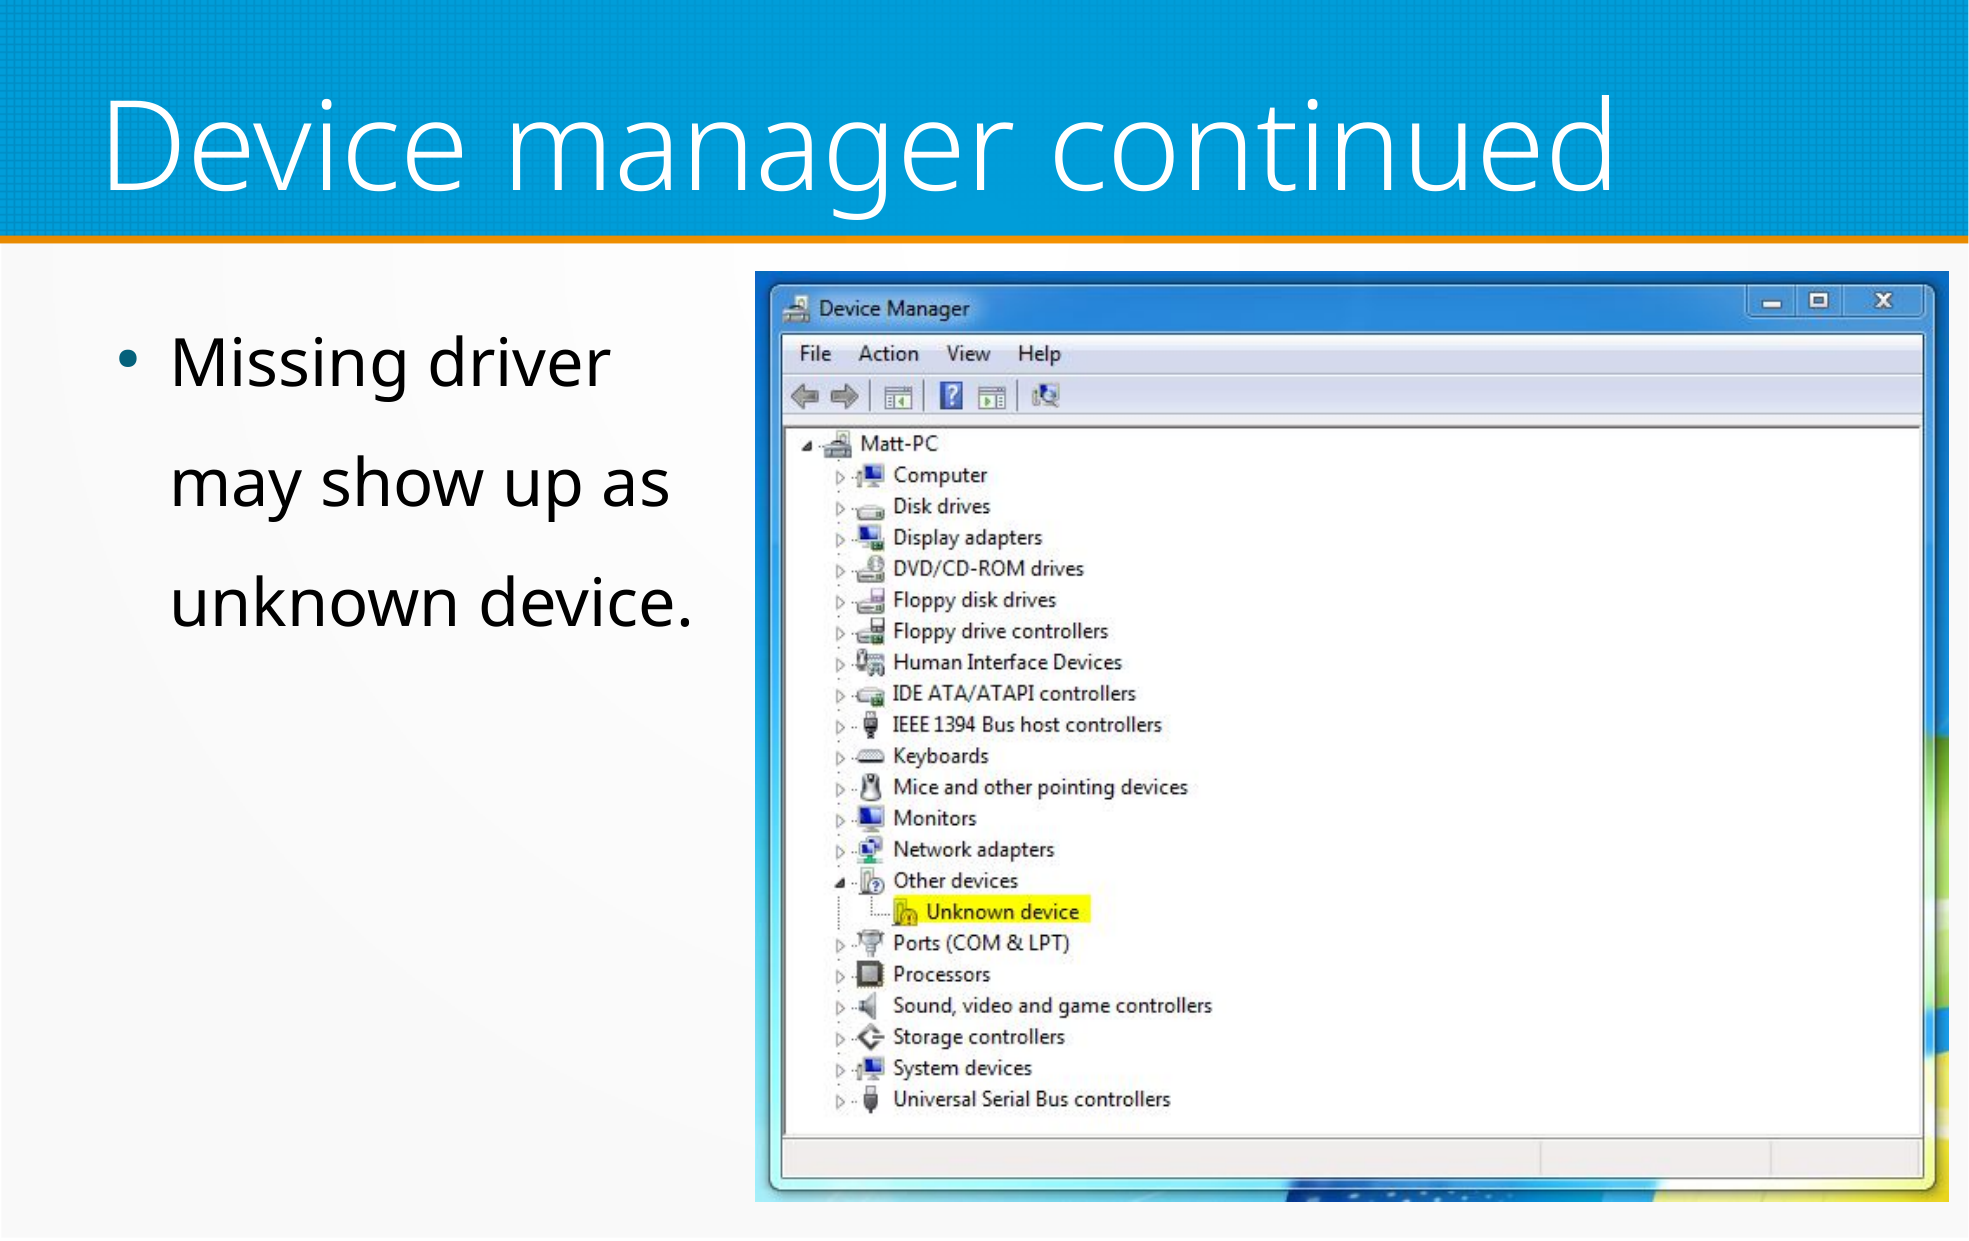

# Device manager continued
Missing driver
may show up as
unknown device.